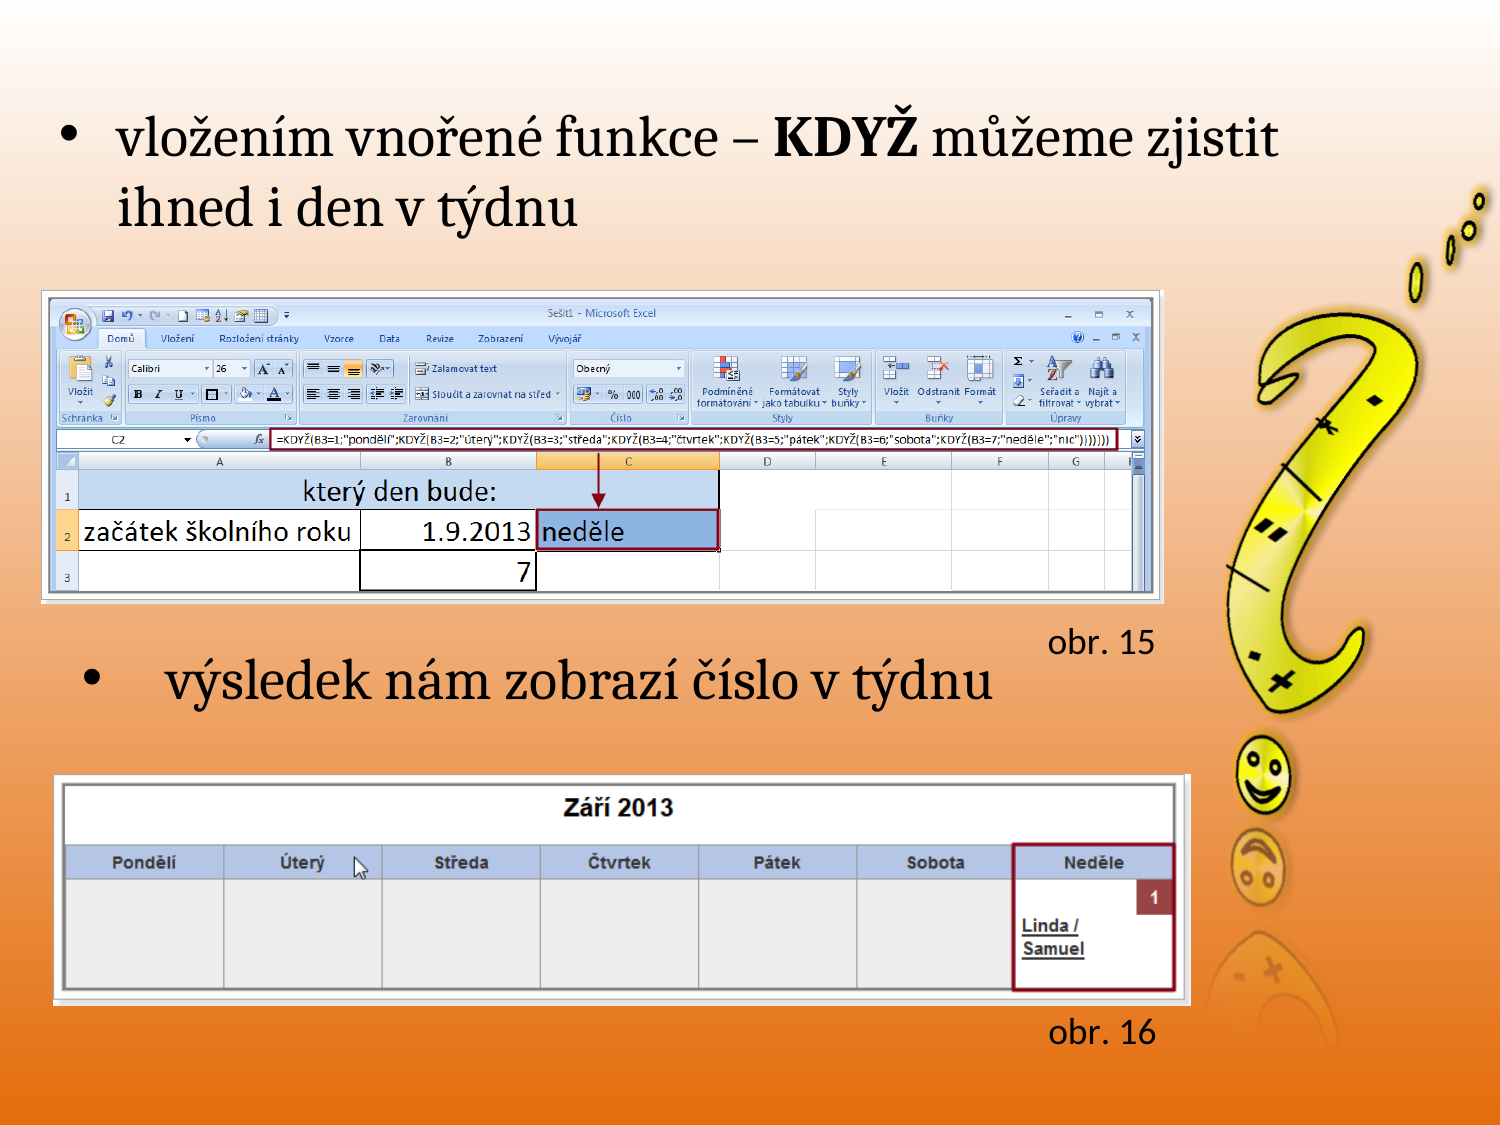

vložením vnořené funkce – KDYŽ můžeme zjistit ihned i den v týdnu
obr. 15
 výsledek nám zobrazí číslo v týdnu
obr. 16